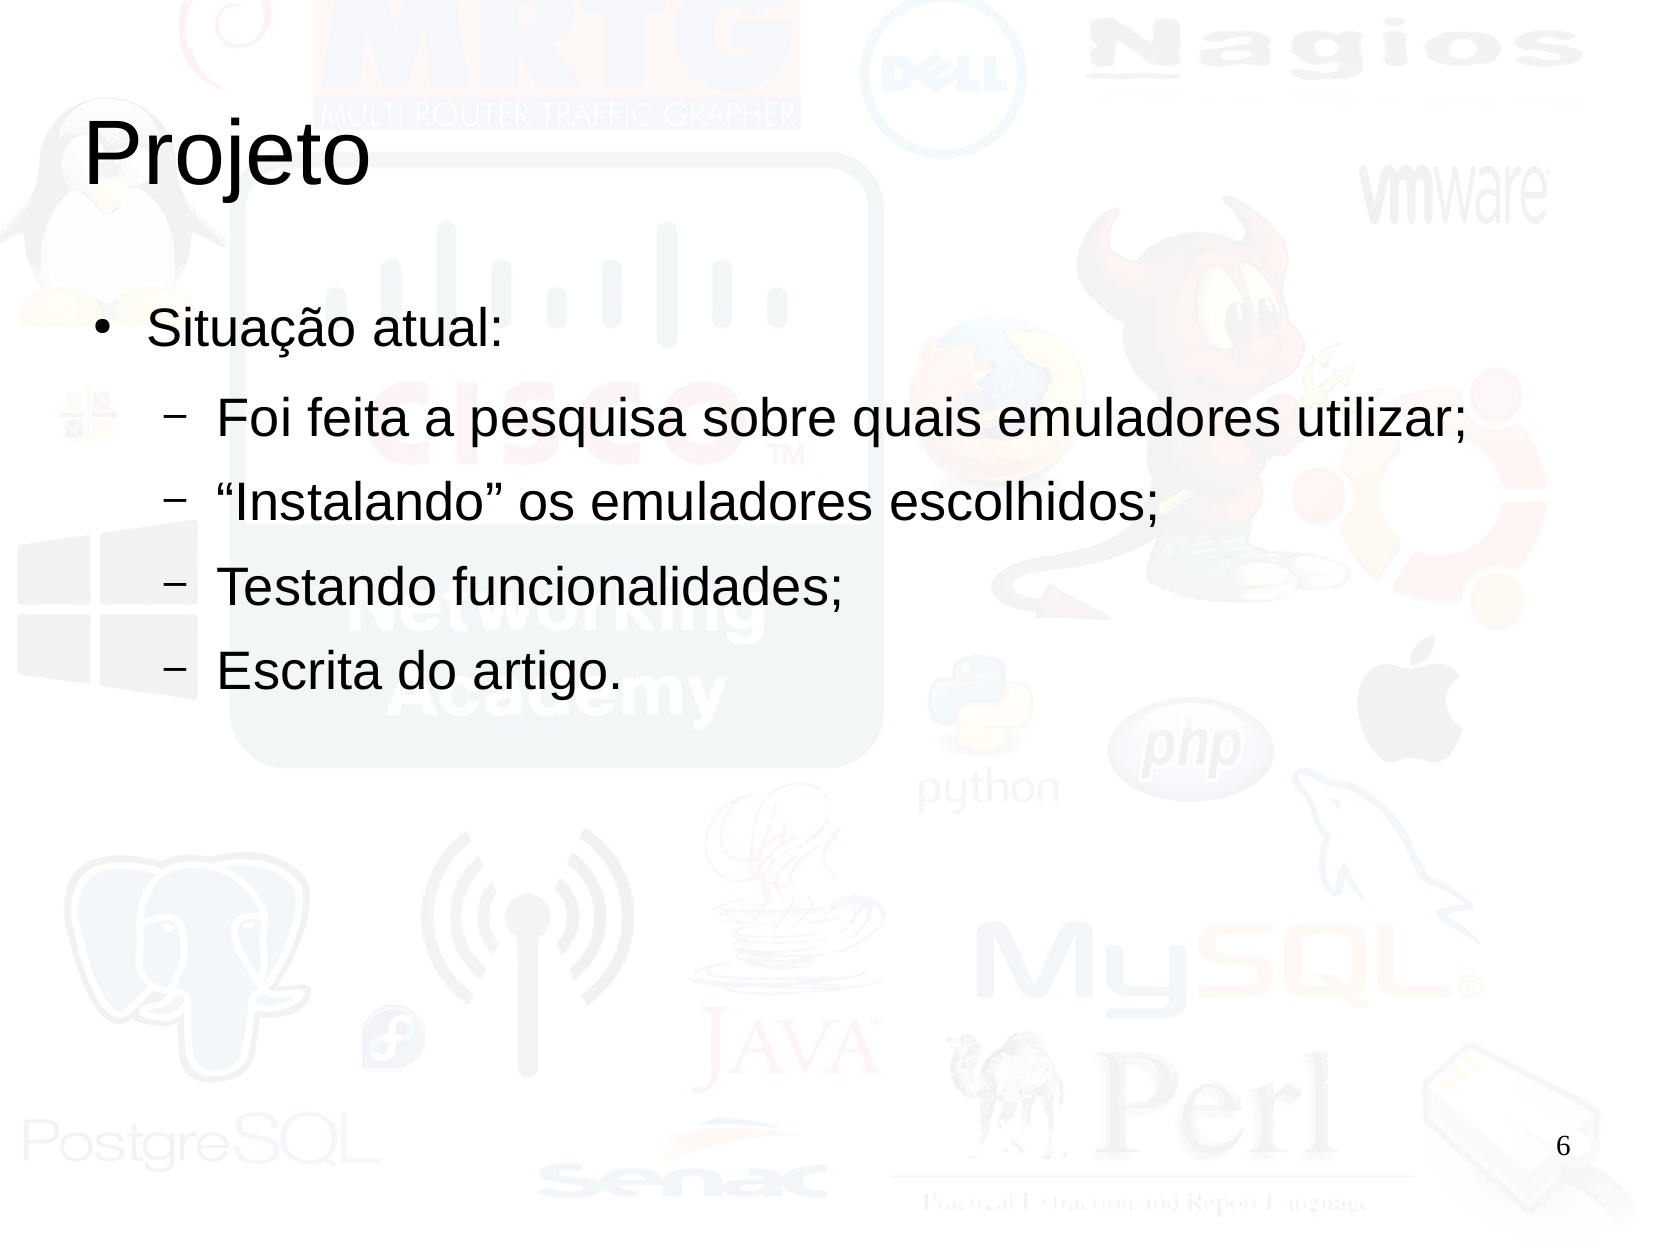

# Projeto
Situação atual:
Foi feita a pesquisa sobre quais emuladores utilizar;
“Instalando” os emuladores escolhidos;
Testando funcionalidades;
Escrita do artigo.
6